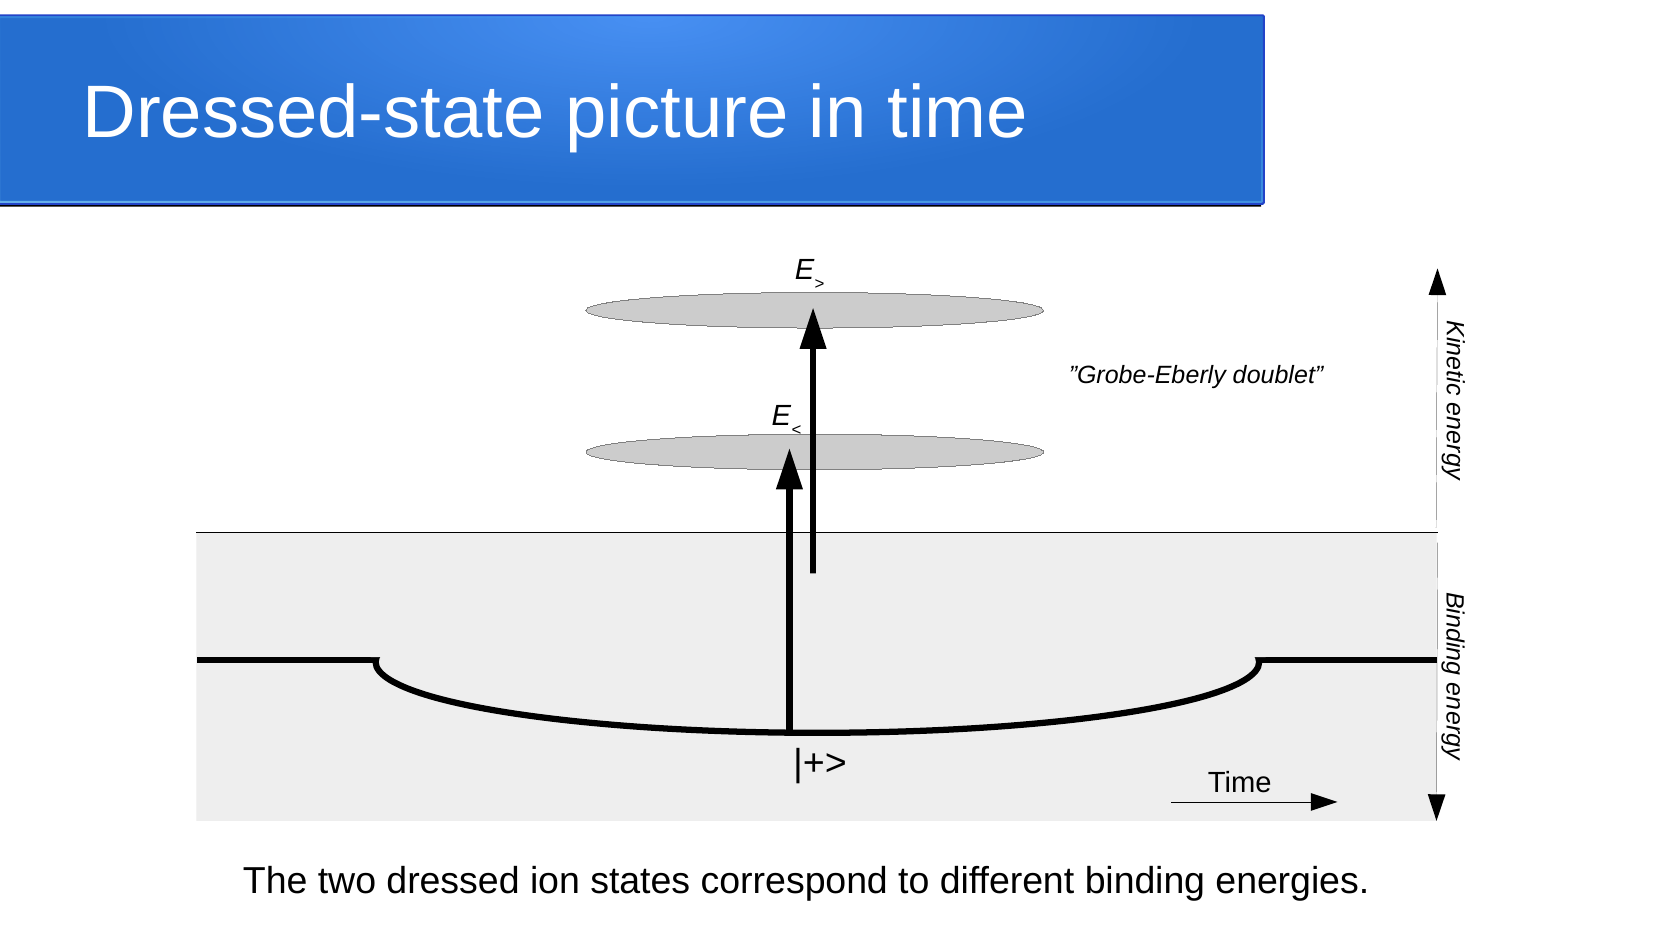

# Dressed-state picture in time
E>
”Grobe-Eberly doublet”
Kinetic energy
E<
|->
Binding energy
|+>
Time
The two dressed ion states correspond to different binding energies.